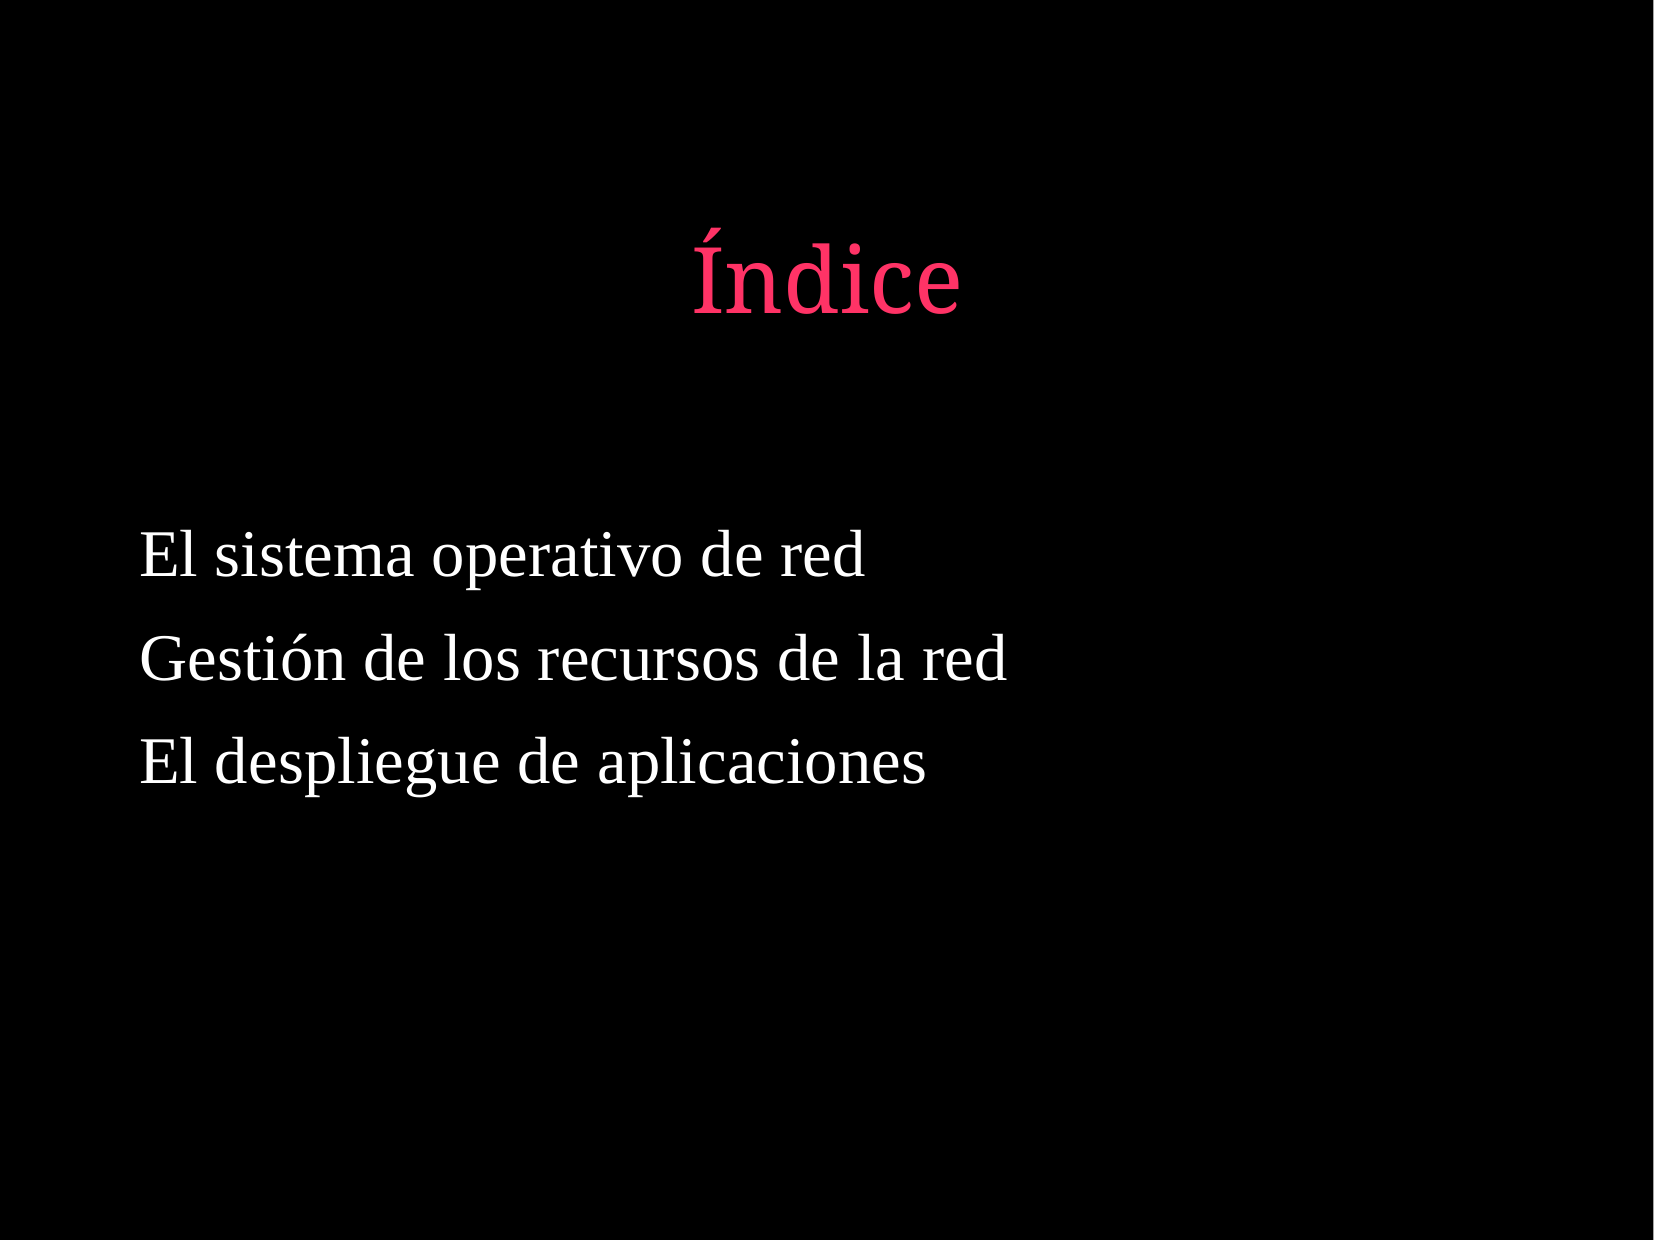

# Índice
El sistema operativo de red
Gestión de los recursos de la red
El despliegue de aplicaciones